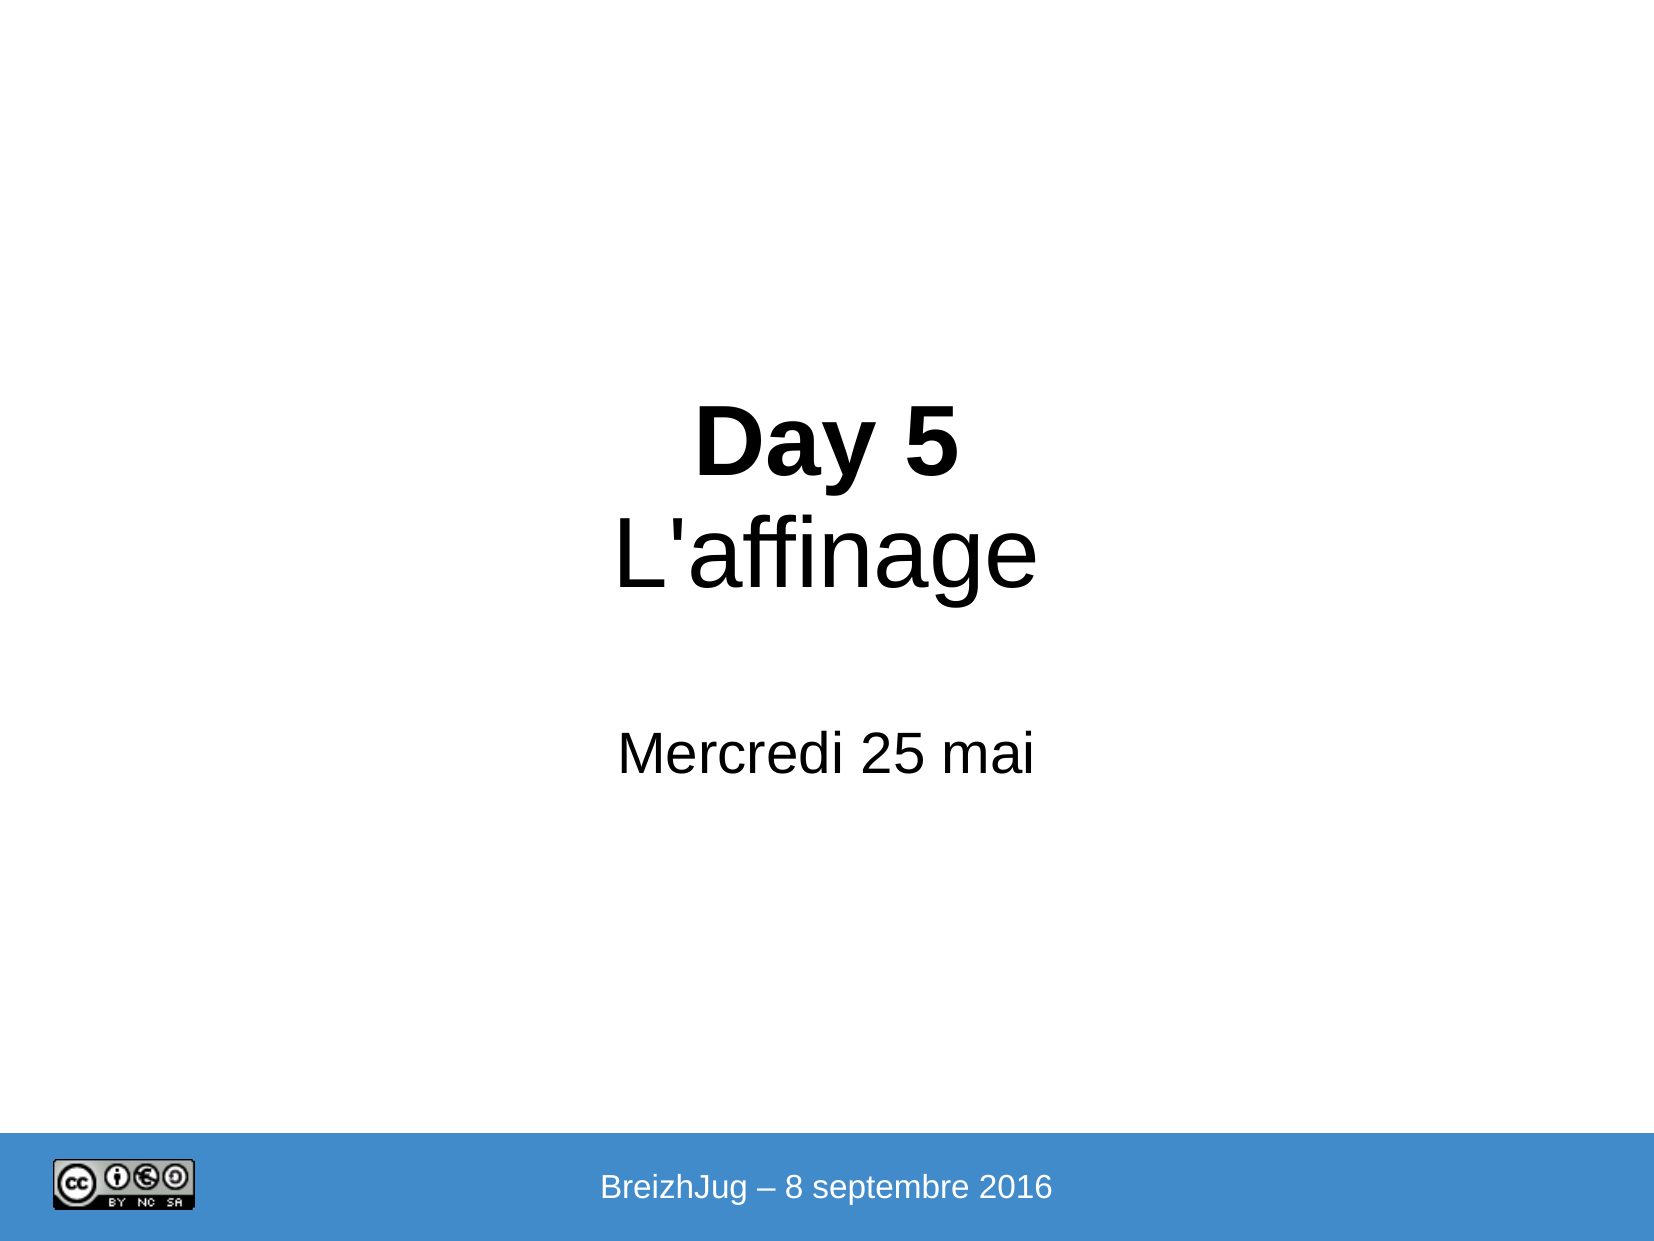

# Day 5
L'affinage
Mercredi 25 mai